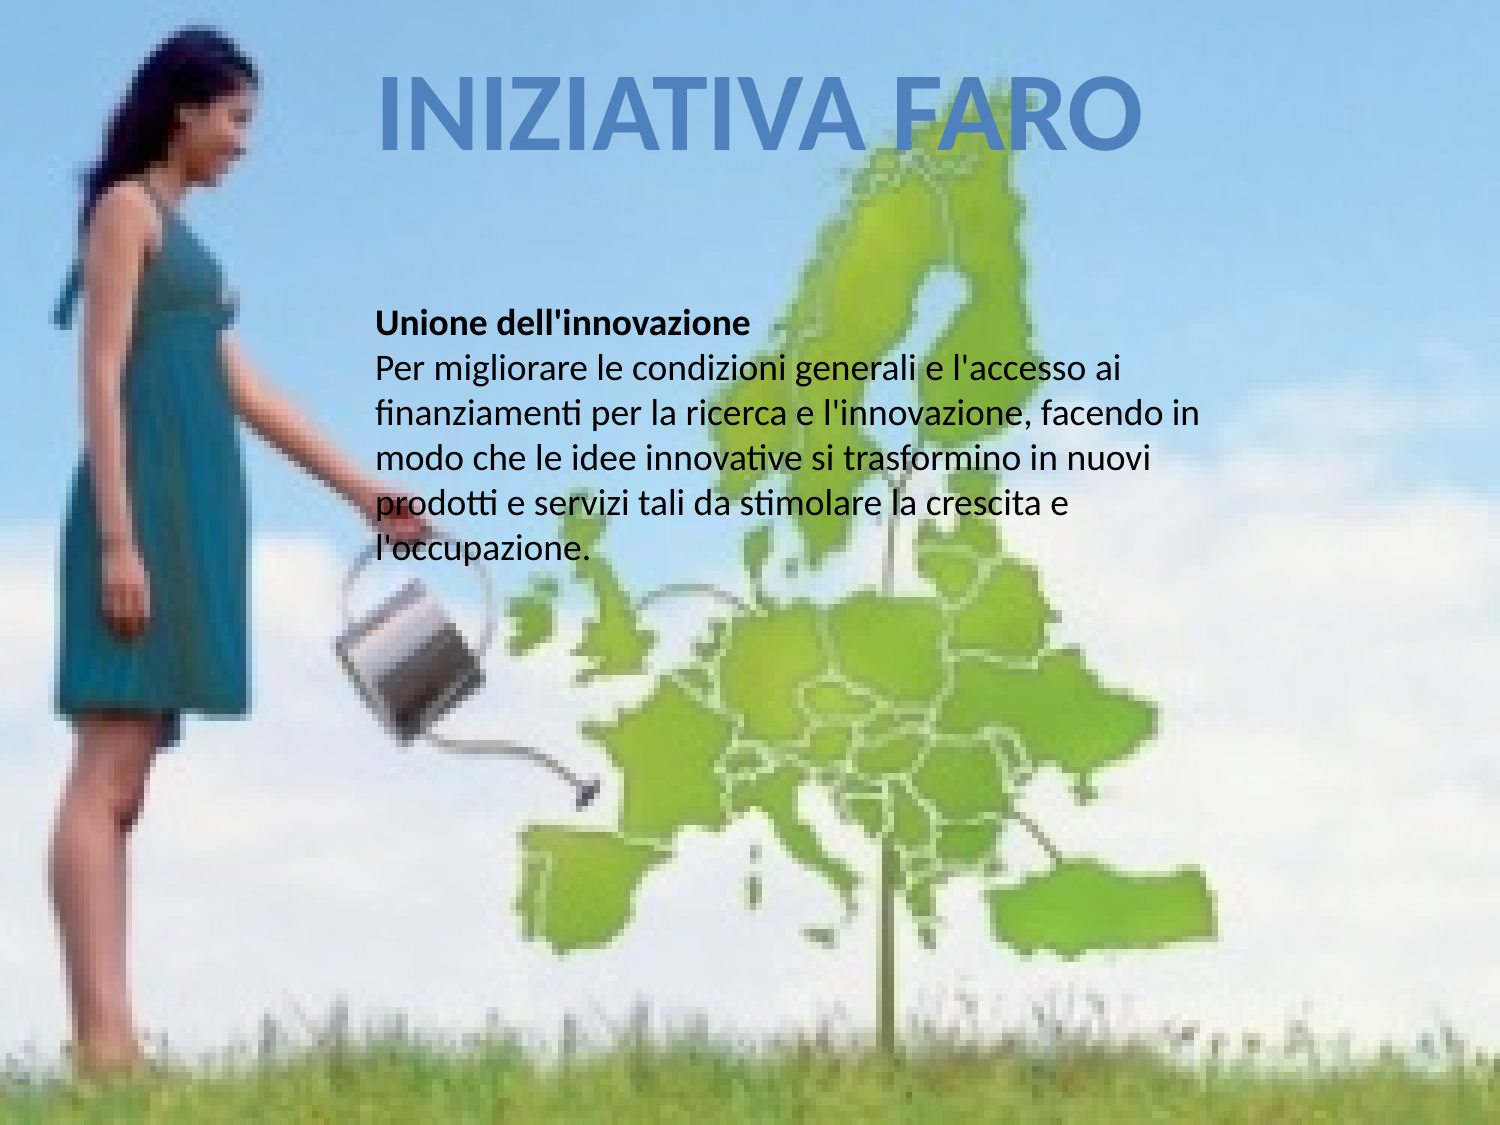

INIZIATIVA FARO
Unione dell'innovazione
Per migliorare le condizioni generali e l'accesso ai finanziamenti per la ricerca e l'innovazione, facendo in modo che le idee innovative si trasformino in nuovi prodotti e servizi tali da stimolare la crescita e l'occupazione.